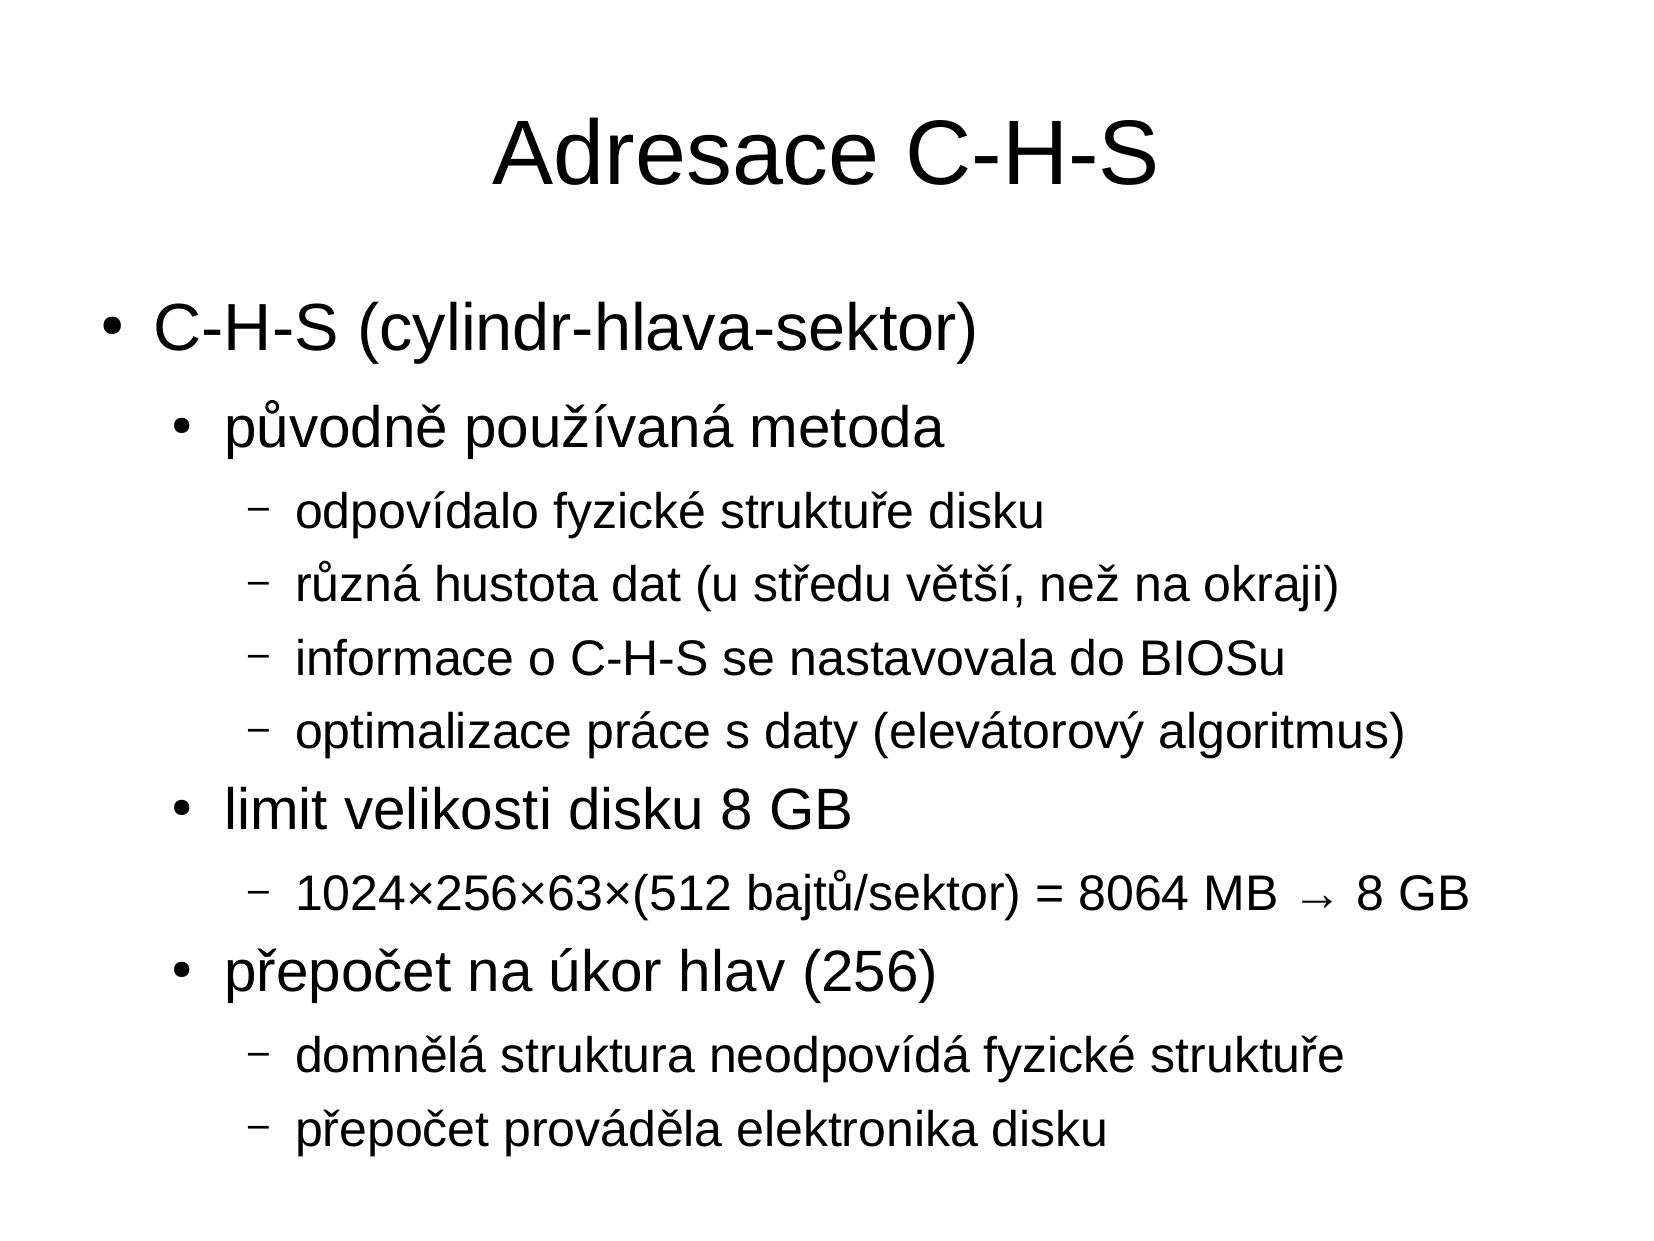

# Adresace C-H-S
C-H-S (cylindr-hlava-sektor)
původně používaná metoda
odpovídalo fyzické struktuře disku
různá hustota dat (u středu větší, než na okraji)
informace o C-H-S se nastavovala do BIOSu
optimalizace práce s daty (elevátorový algoritmus)
limit velikosti disku 8 GB
1024×256×63×(512 bajtů/sektor) = 8064 MB → 8 GB
přepočet na úkor hlav (256)
domnělá struktura neodpovídá fyzické struktuře
přepočet prováděla elektronika disku